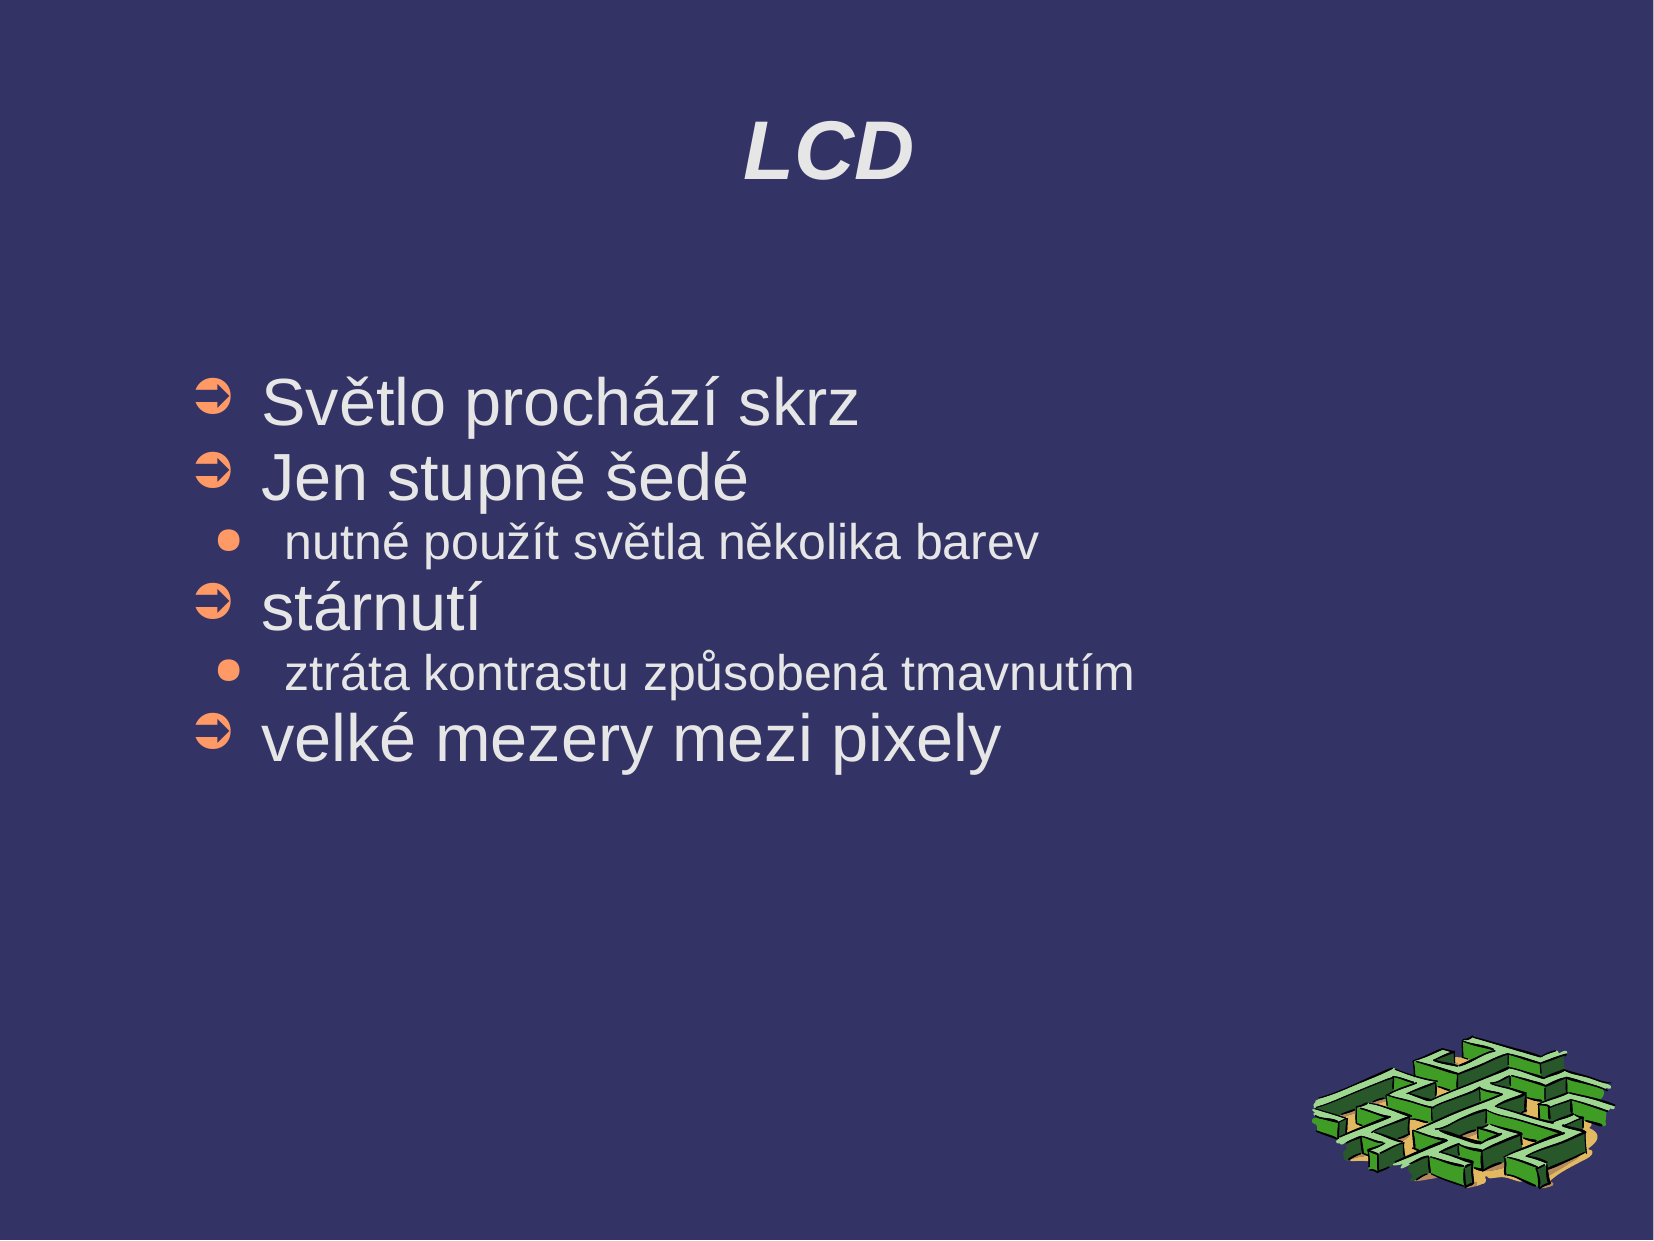

# LCD
Světlo prochází skrz
Jen stupně šedé
nutné použít světla několika barev
stárnutí
ztráta kontrastu způsobená tmavnutím
velké mezery mezi pixely